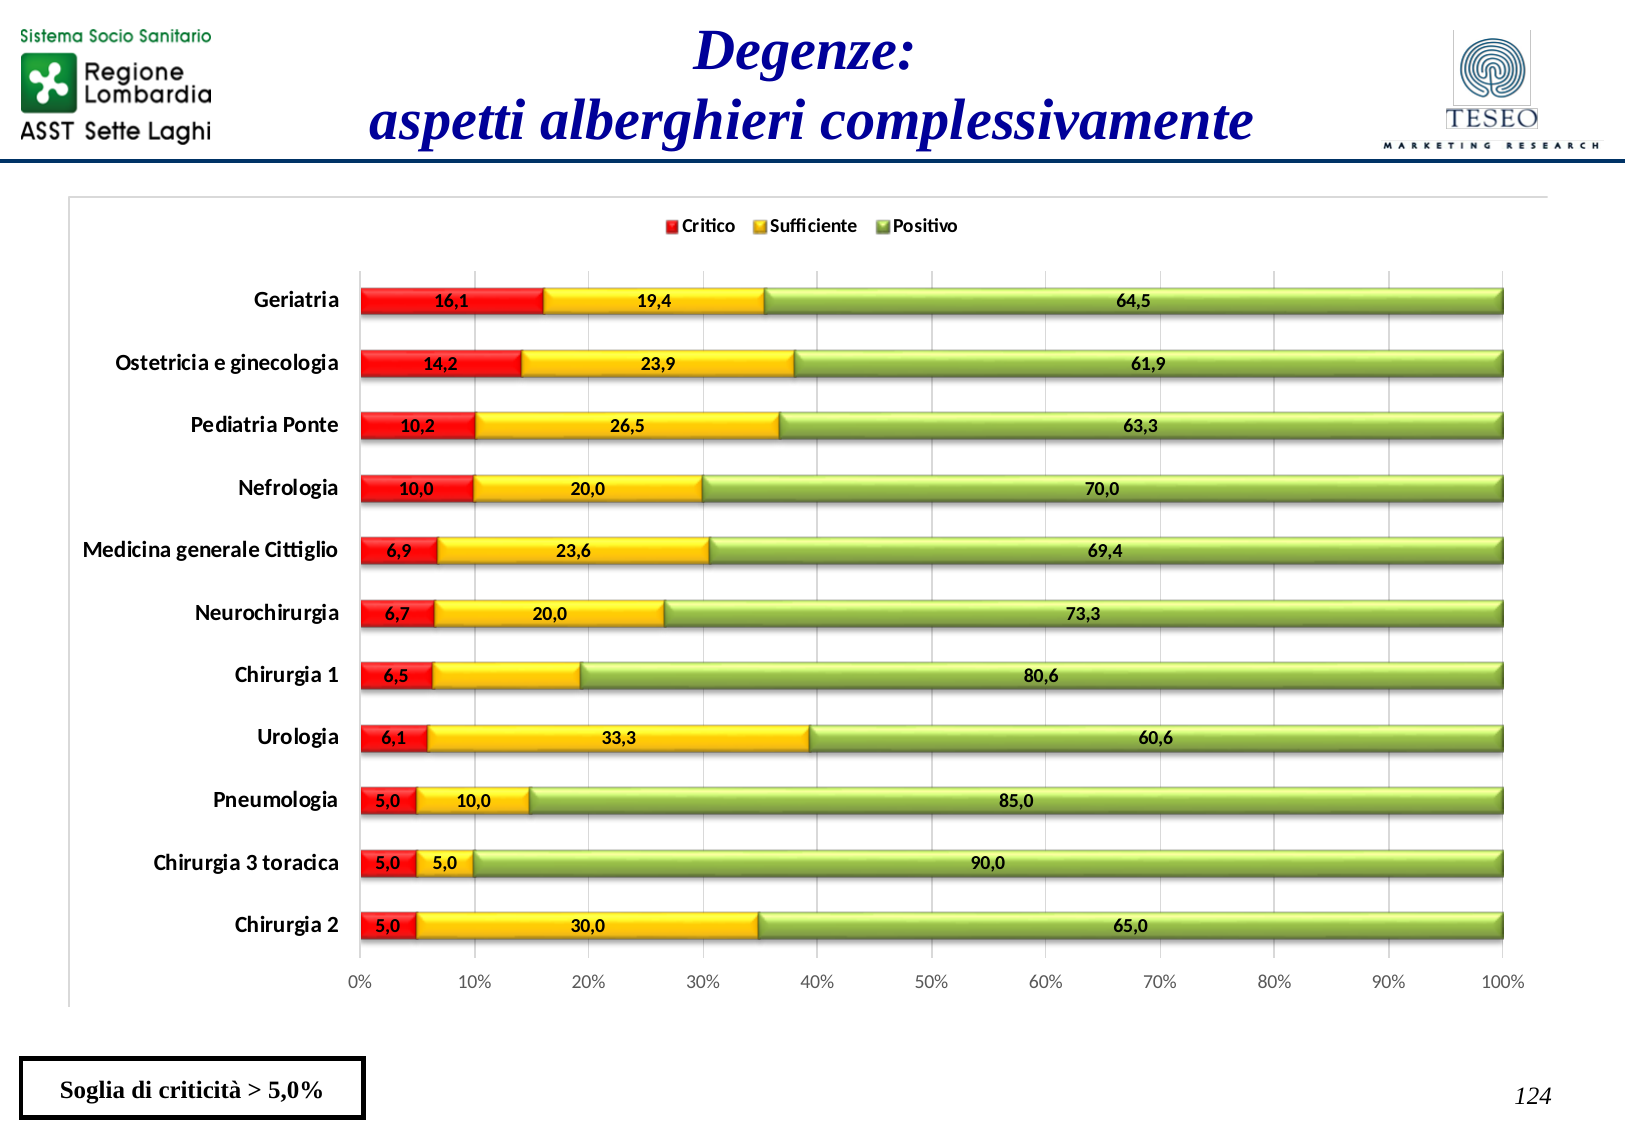

Degenze:
aspetti alberghieri complessivamente
Soglia di criticità > 5,0%